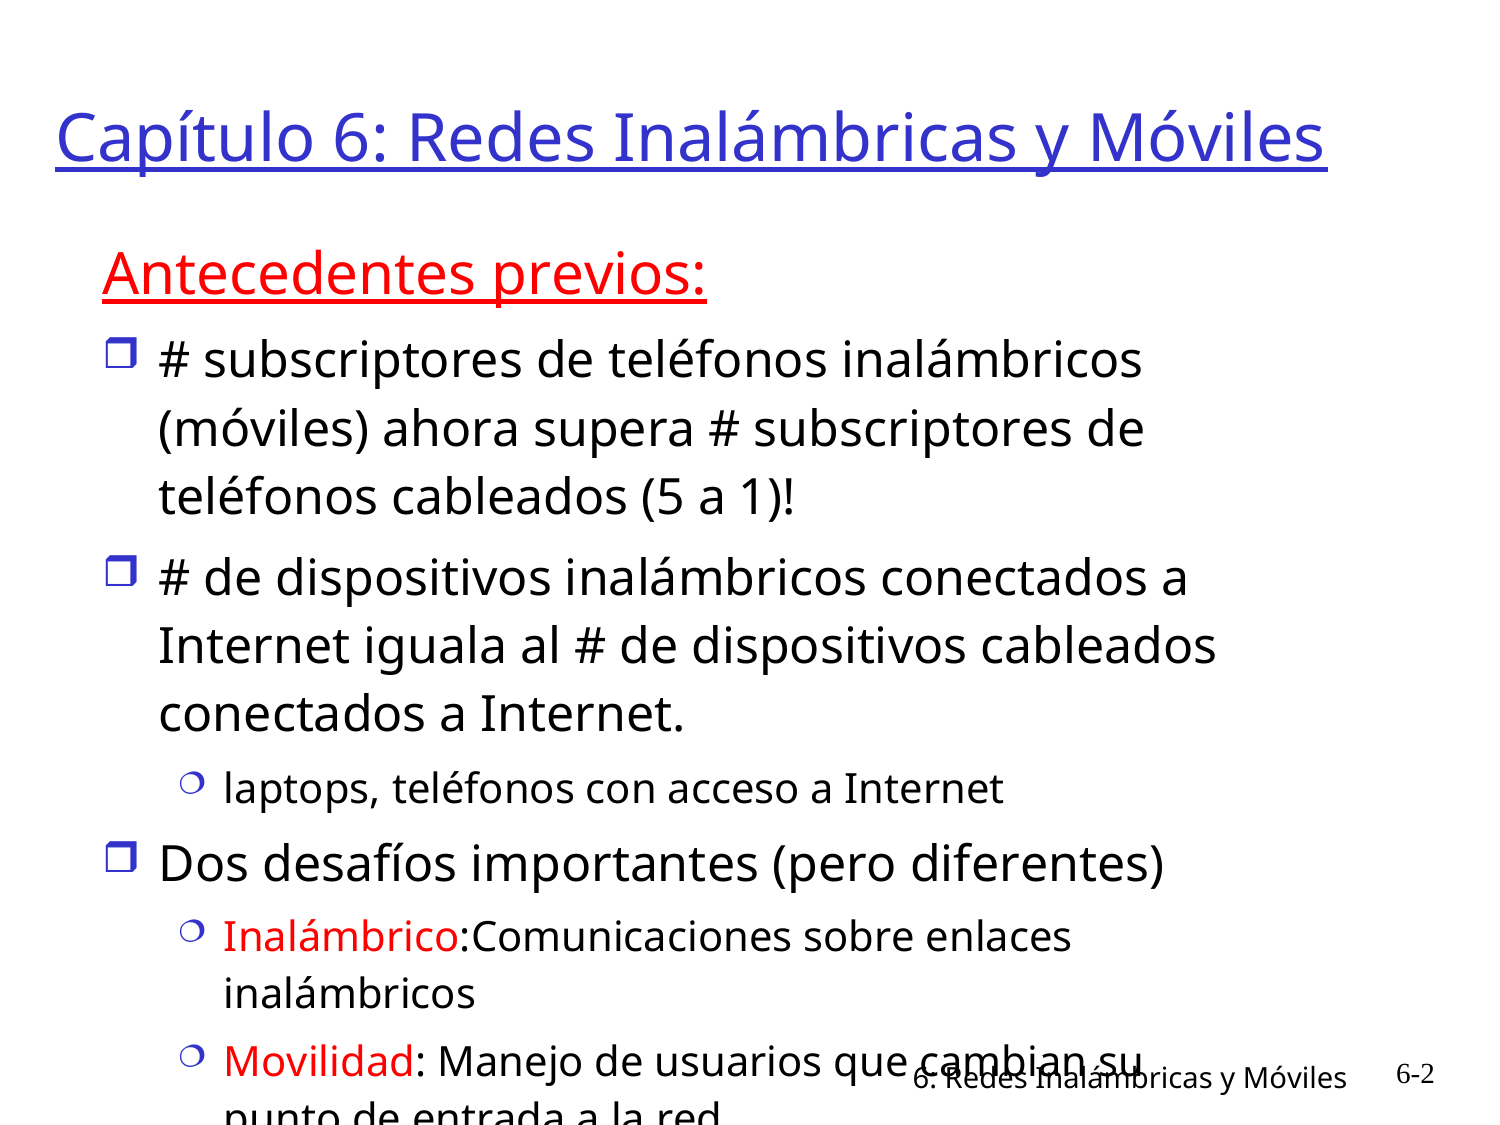

# Capítulo 6: Redes Inalámbricas y Móviles
Antecedentes previos:
# subscriptores de teléfonos inalámbricos (móviles) ahora supera # subscriptores de teléfonos cableados (5 a 1)!
# de dispositivos inalámbricos conectados a Internet iguala al # de dispositivos cableados conectados a Internet.
laptops, teléfonos con acceso a Internet
Dos desafíos importantes (pero diferentes)
Inalámbrico:Comunicaciones sobre enlaces inalámbricos
Movilidad: Manejo de usuarios que cambian su punto de entrada a la red
2